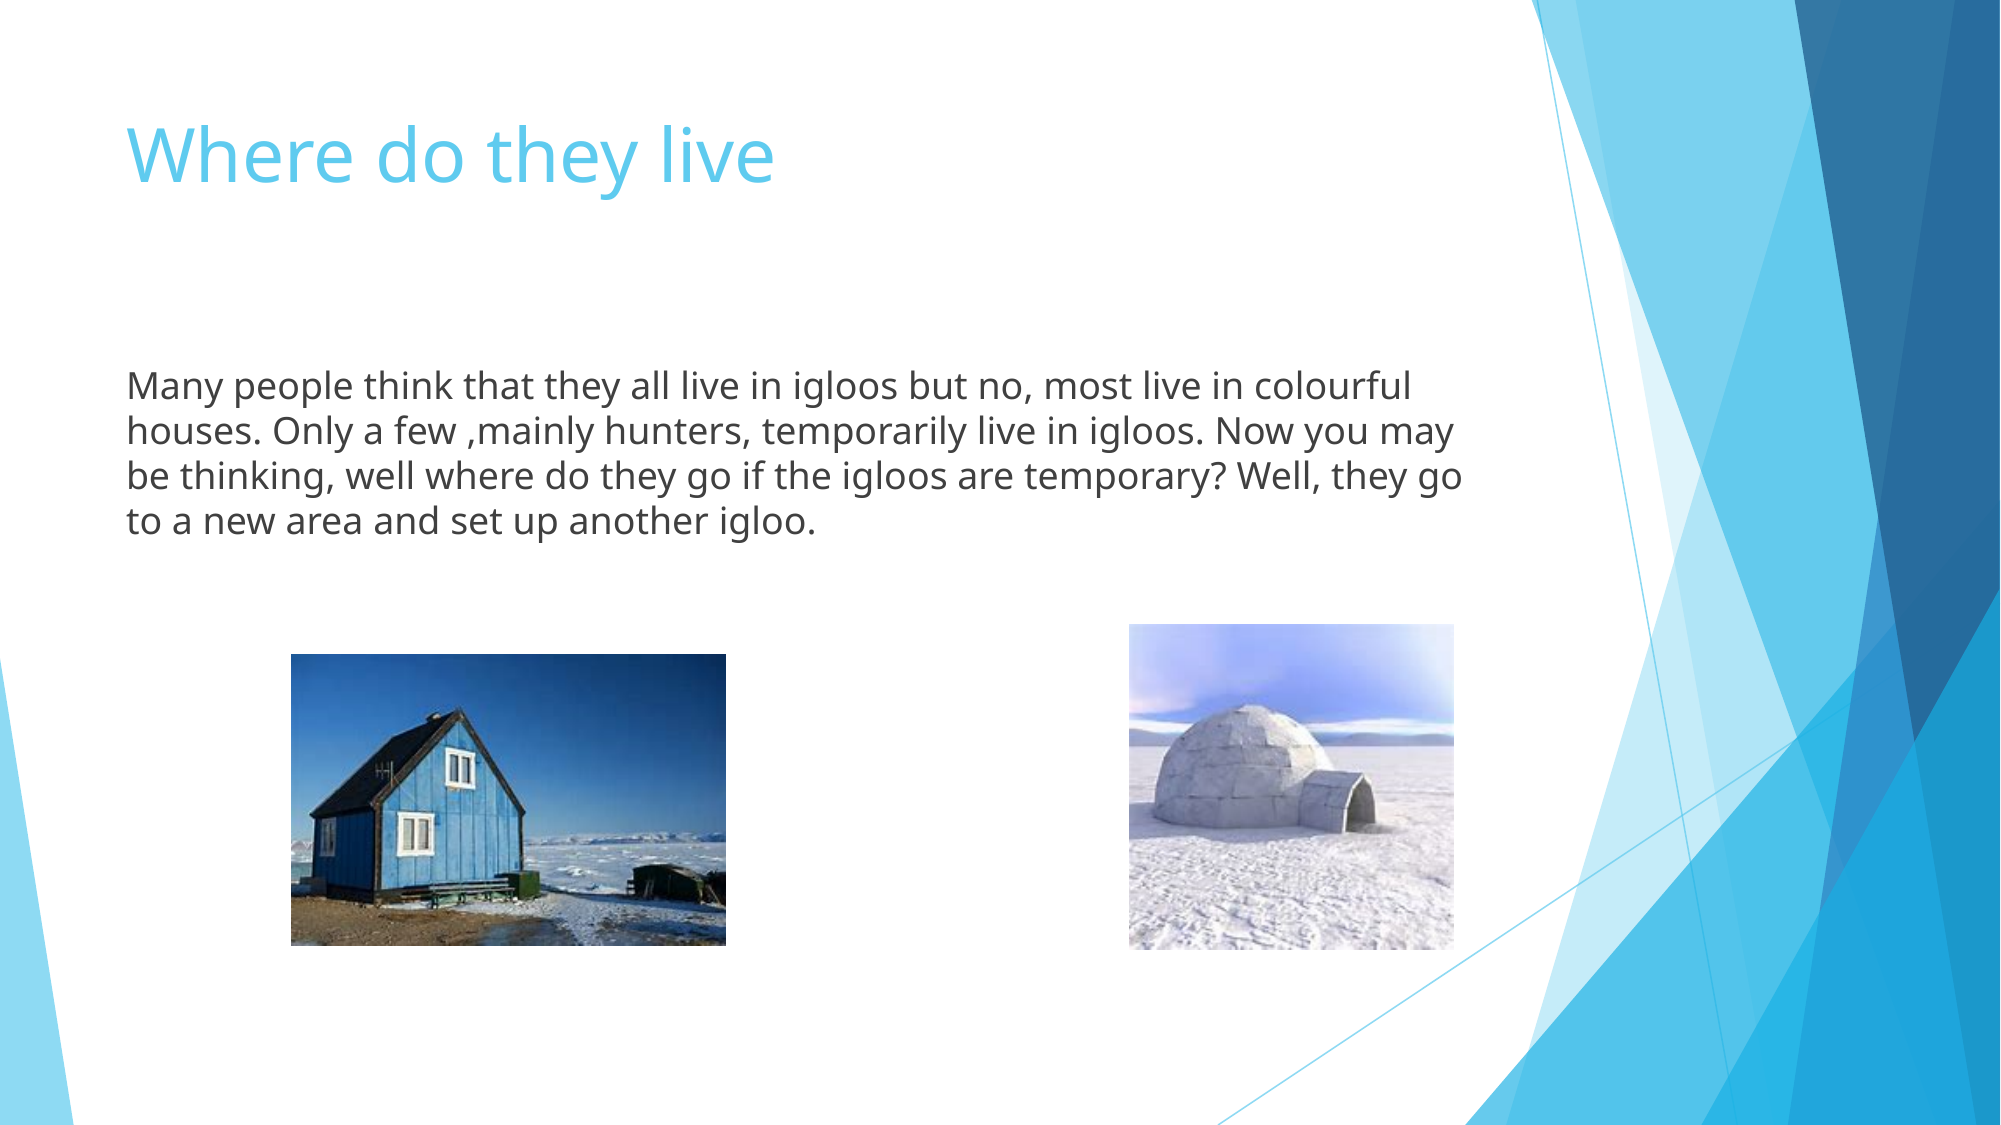

# Where do they live
Many people think that they all live in igloos but no, most live in colourful houses. Only a few ,mainly hunters, temporarily live in igloos. Now you may be thinking, well where do they go if the igloos are temporary? Well, they go to a new area and set up another igloo.